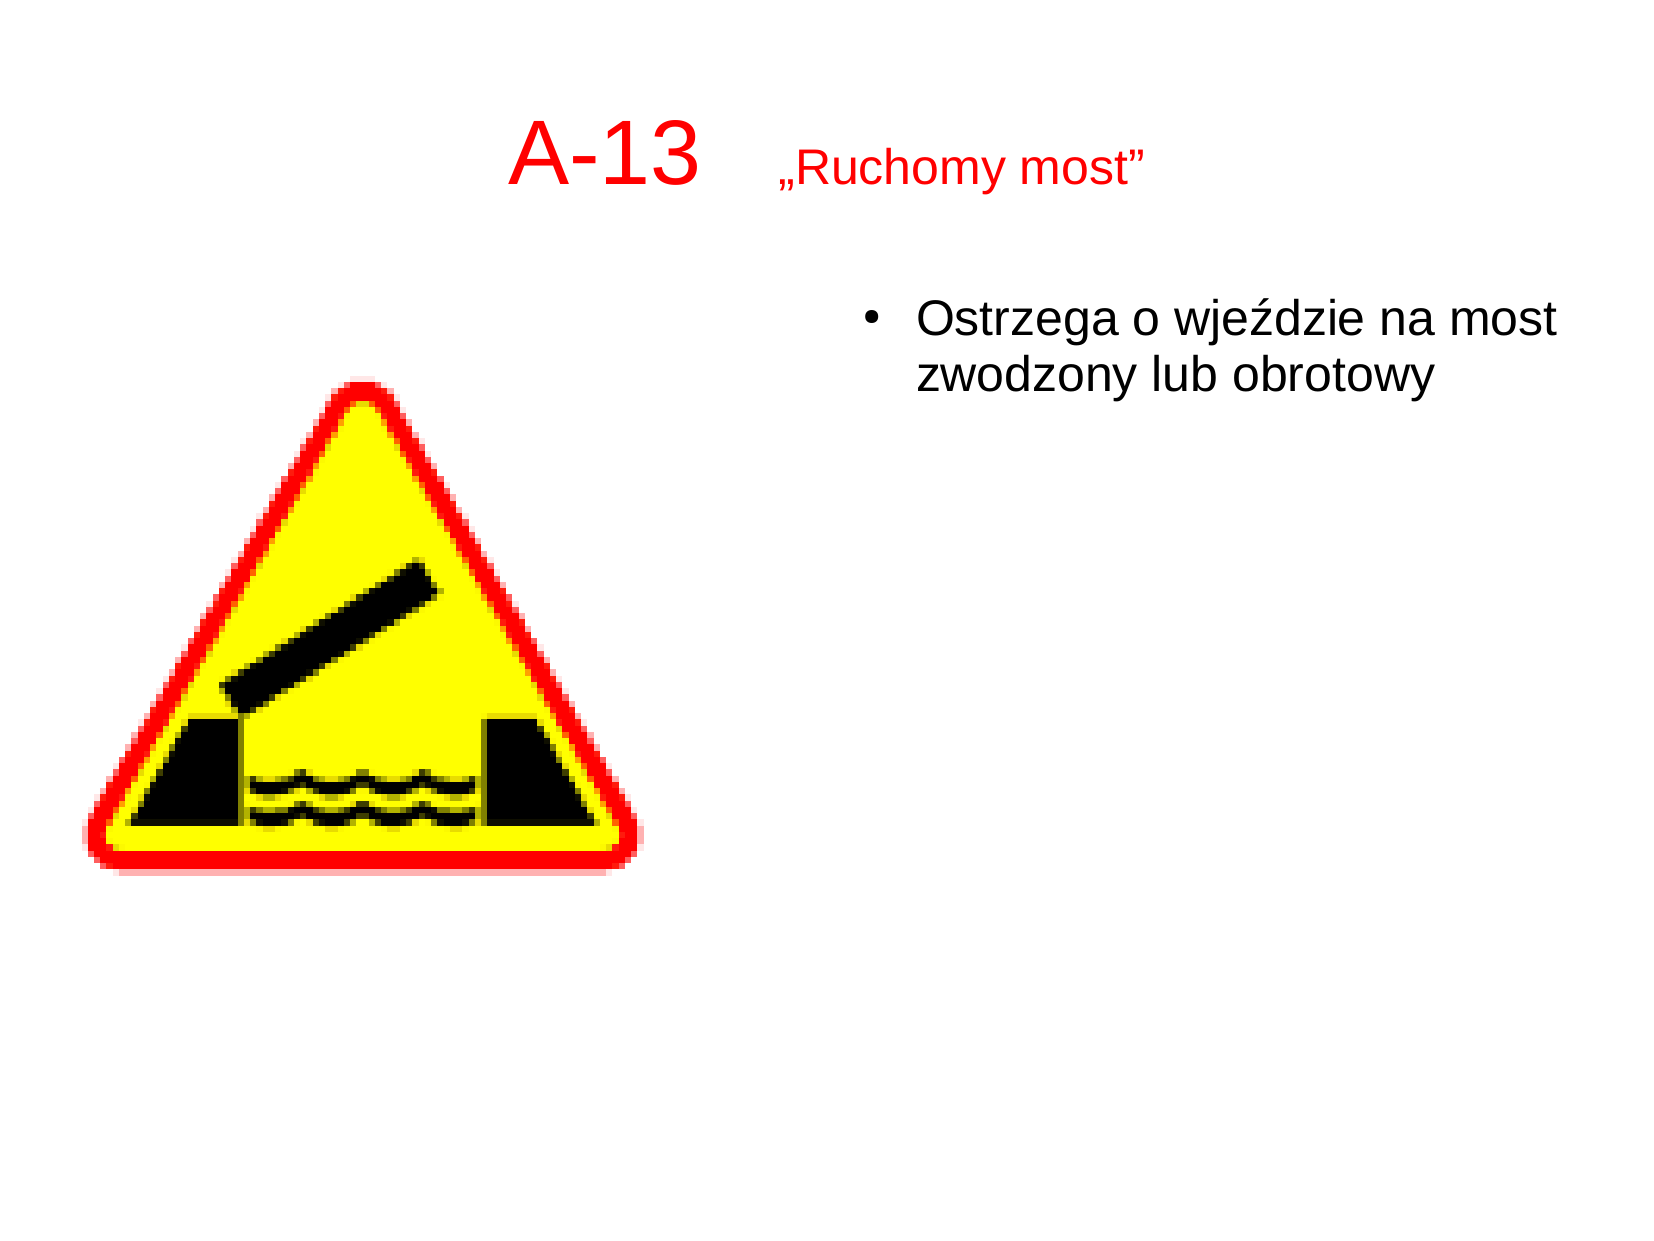

# A-13 „Ruchomy most”
Ostrzega o wjeździe na most zwodzony lub obrotowy